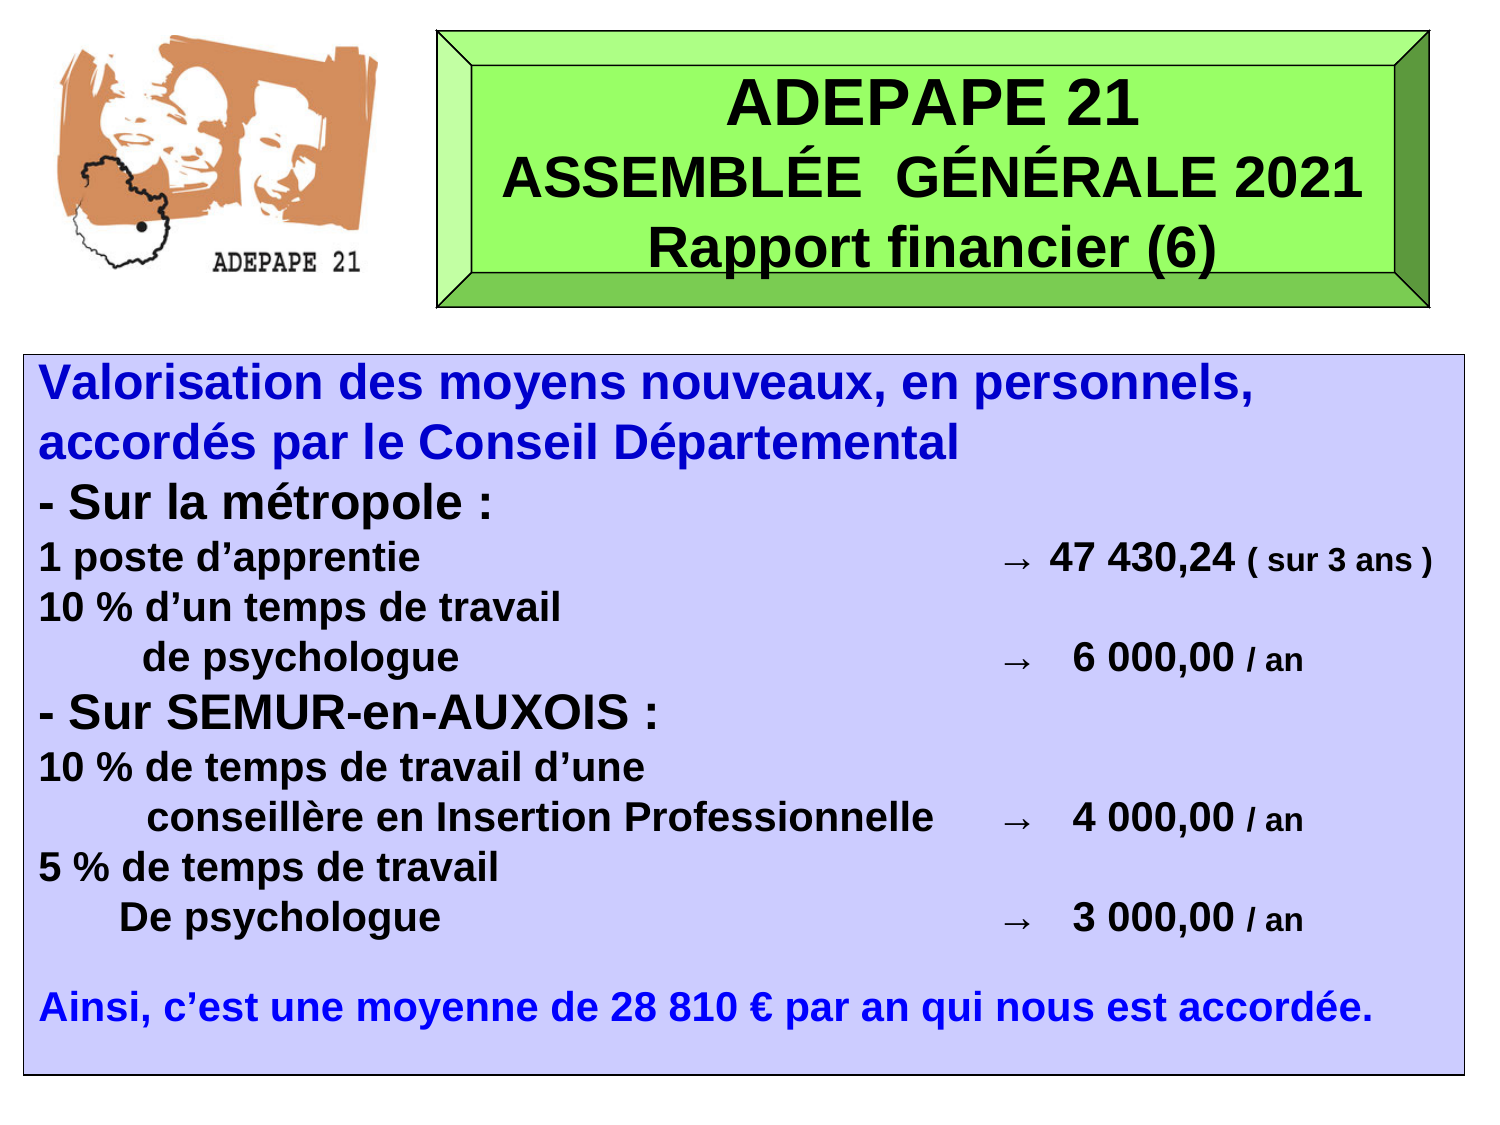

ADEPAPE 21
ASSEMBLÉE GÉNÉRALE 2021
Rapport financier (6)
Valorisation des moyens nouveaux, en personnels,
accordés par le Conseil Départemental
- Sur la métropole :
1 poste d’apprentie 								→ 47 430,24 ( sur 3 ans )
10 % d’un temps de travail
 de psychologue 								→ 6 000,00 / an
- Sur SEMUR-en-AUXOIS :
10 % de temps de travail d’une
	 conseillère en Insertion Professionnelle	→ 4 000,00 / an
5 % de temps de travail
 De psychologue								→ 3 000,00 / an
Ainsi, c’est une moyenne de 28 810 € par an qui nous est accordée.